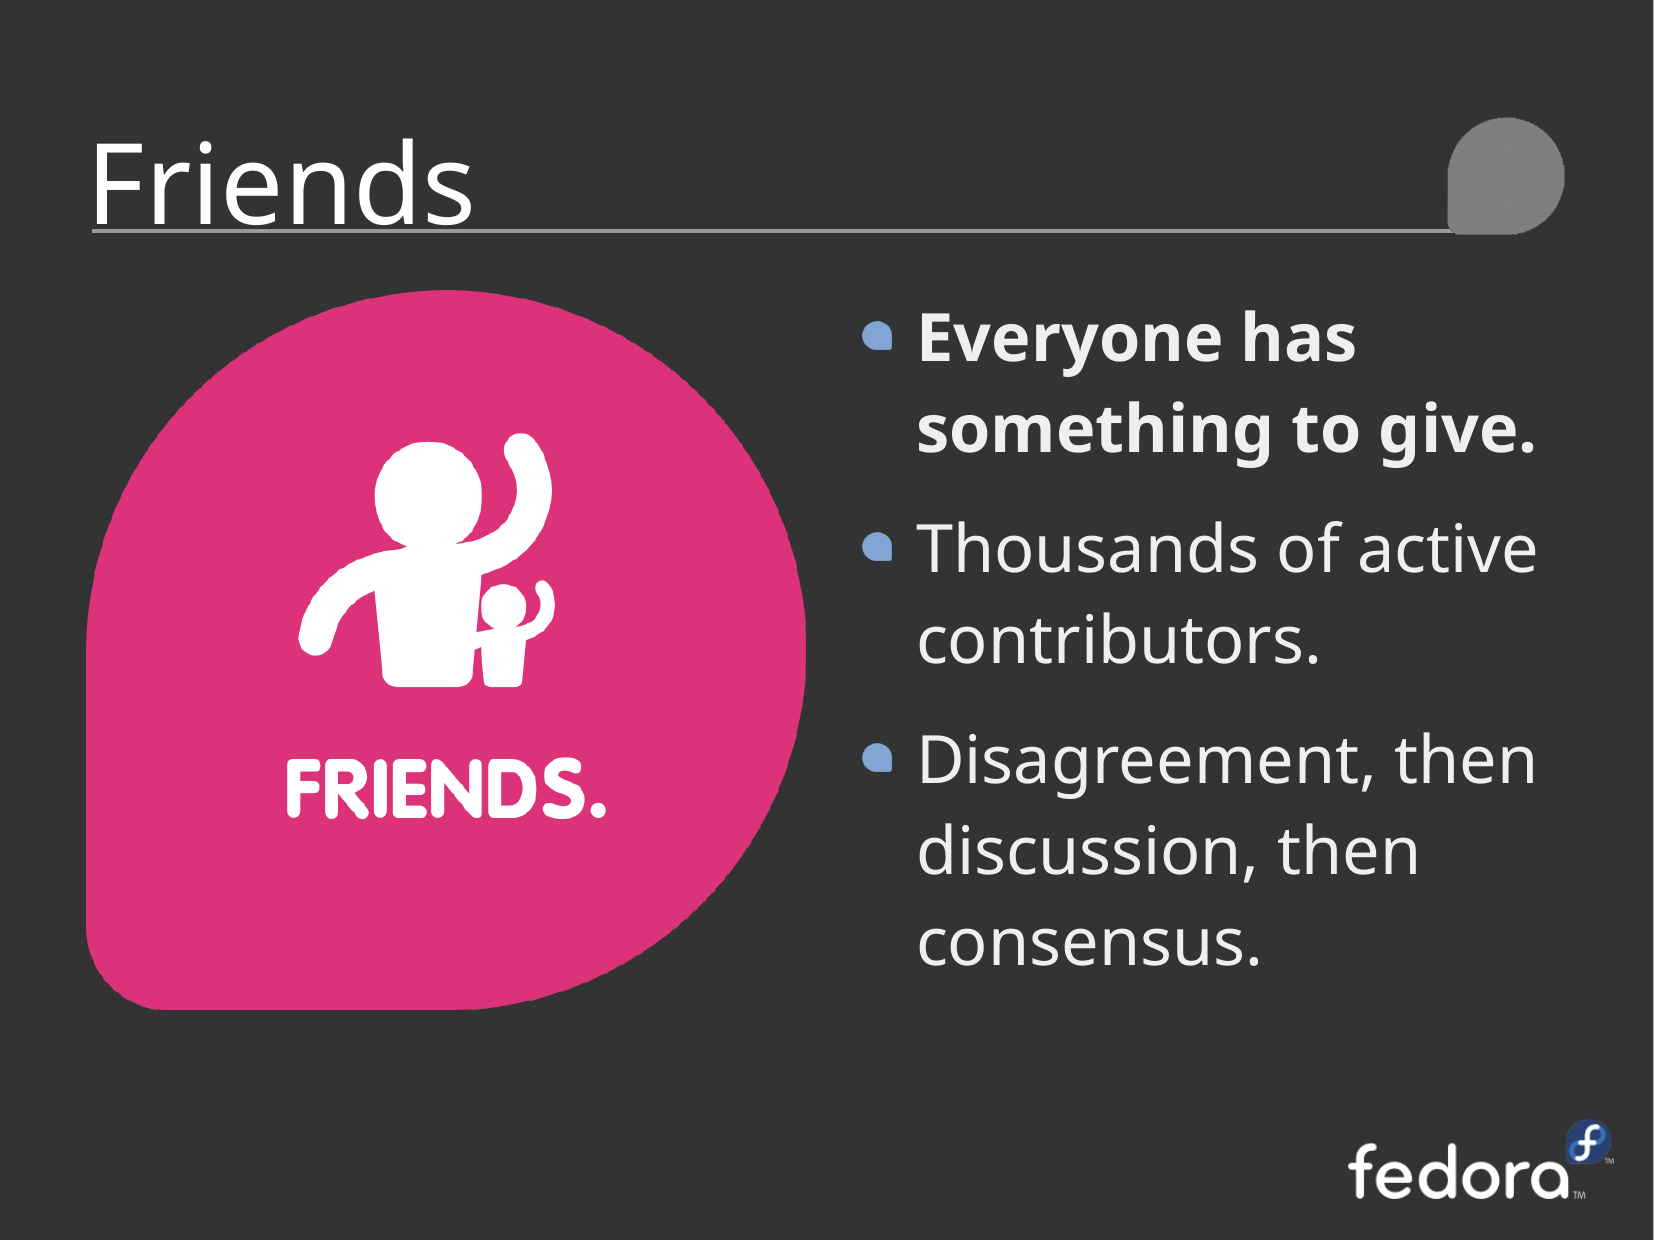

# Friends
Everyone has something to give.
Thousands of active contributors.
Disagreement, then discussion, then consensus.